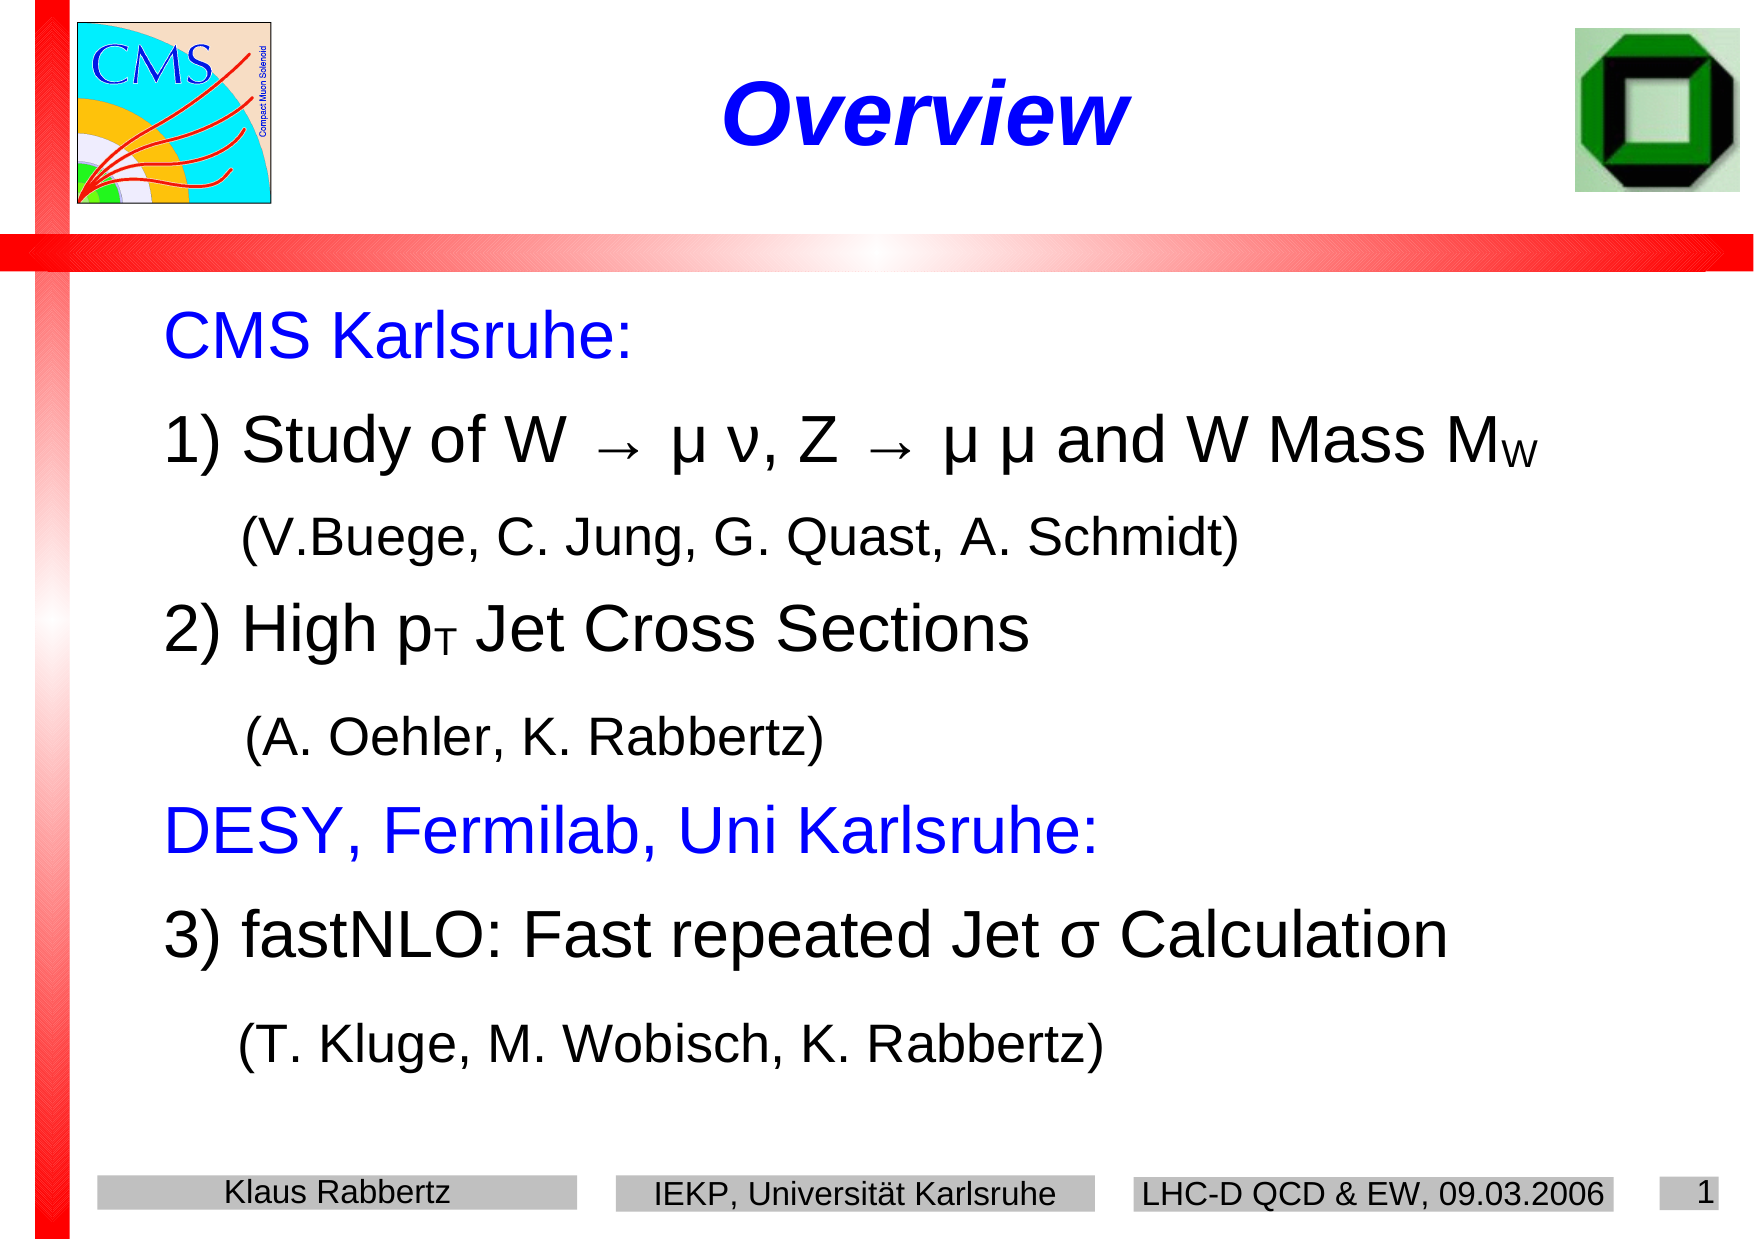

# Overview
CMS Karlsruhe:
1) Study of W → μ ν, Z → μ μ and W Mass MW
 (V.Buege, C. Jung, G. Quast, A. Schmidt)
2) High pT Jet Cross Sections
 (A. Oehler, K. Rabbertz)
DESY, Fermilab, Uni Karlsruhe:
3) fastNLO: Fast repeated Jet σ Calculation
 (T. Kluge, M. Wobisch, K. Rabbertz)